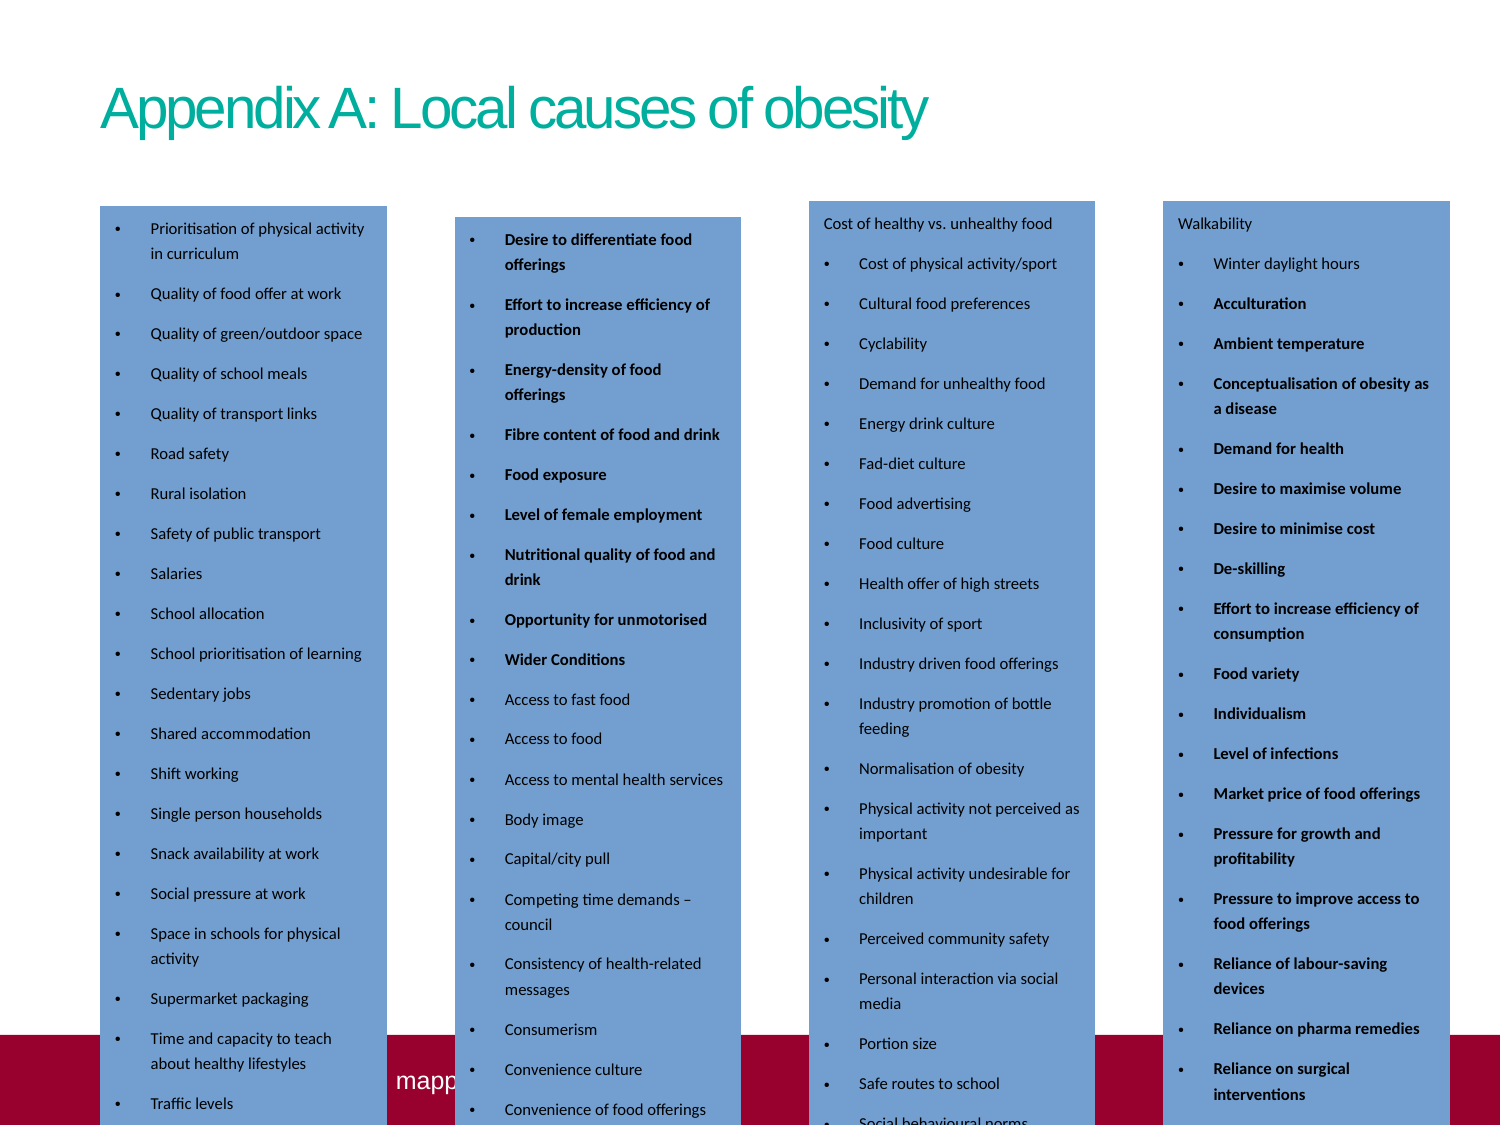

# Appendix A: Local causes of obesity
| Cost of healthy vs. unhealthy food |
| --- |
| Cost of physical activity/sport |
| Cultural food preferences |
| Cyclability |
| Demand for unhealthy food |
| Energy drink culture |
| Fad-diet culture |
| Food advertising |
| Food culture |
| Health offer of high streets |
| Inclusivity of sport |
| Industry driven food offerings |
| Industry promotion of bottle feeding |
| Normalisation of obesity |
| Physical activity not perceived as important |
| Physical activity undesirable for children |
| Perceived community safety |
| Personal interaction via social media |
| Portion size |
| Safe routes to school |
| Social behavioural norms |
| Socioeconomic status |
| Sponsorship of sporting events |
| Stigmatisation of obesity |
| Technological revolution |
| Volume of green space |
| Volume of healthy food shops |
| Volume of out-of-home food offerings |
| Walkability |
| --- |
| Winter daylight hours |
| Acculturation |
| Ambient temperature |
| Conceptualisation of obesity as a disease |
| Demand for health |
| Desire to maximise volume |
| Desire to minimise cost |
| De-skilling |
| Effort to increase efficiency of consumption |
| Food variety |
| Individualism |
| Level of infections |
| Market price of food offerings |
| Pressure for growth and profitability |
| Pressure to improve access to food offerings |
| Reliance of labour-saving devices |
| Reliance on pharma remedies |
| Reliance on surgical interventions |
| Social depreciation of labour |
| Social rejection of smoking |
| Societal pressure to consume |
| Sociocultural valuation of physical activity |
| Prioritisation of physical activity in curriculum |
| --- |
| Quality of food offer at work |
| Quality of green/outdoor space |
| Quality of school meals |
| Quality of transport links |
| Road safety |
| Rural isolation |
| Safety of public transport |
| Salaries |
| School allocation |
| School prioritisation of learning |
| Sedentary jobs |
| Shared accommodation |
| Shift working |
| Single person households |
| Snack availability at work |
| Social pressure at work |
| Space in schools for physical activity |
| Supermarket packaging |
| Time and capacity to teach about healthy lifestyles |
| Traffic levels |
| Travel policies |
| Unemployment |
| Volume of school physical activity |
| Volume of school PE |
| Work pressure |
| Workplace policy |
| Desire to differentiate food offerings |
| --- |
| Effort to increase efficiency of production |
| Energy-density of food offerings |
| Fibre content of food and drink |
| Food exposure |
| Level of female employment |
| Nutritional quality of food and drink |
| Opportunity for unmotorised transport |
| Palatability of food offerings |
| Pressure on job performance |
| Pressure to cater for acquired taste |
| Purchasing power |
| Standardisation of food offerings |
| Wider Conditions |
| --- |
| Access to fast food |
| Access to food |
| Access to mental health services |
| Body image |
| Capital/city pull |
| Competing time demands – council |
| Consistency of health-related messages |
| Consumerism |
| Convenience culture |
| Convenience of food offerings |
| Cost of food |
Resource E: Action mapping tool